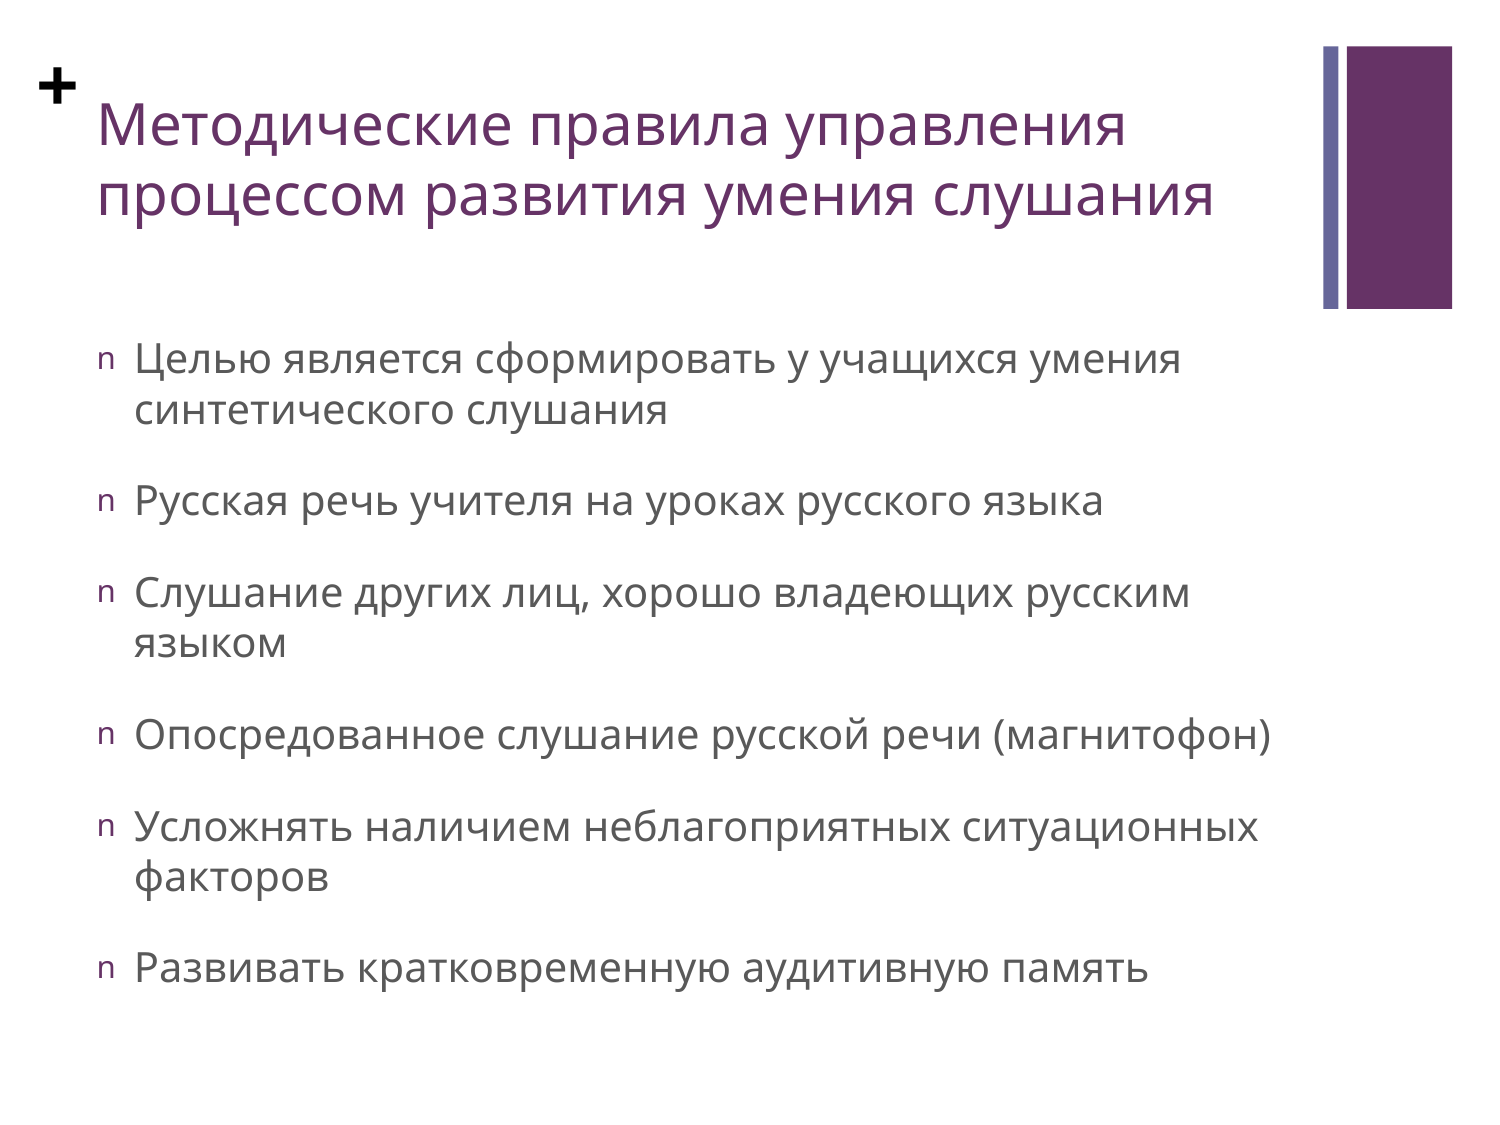

# Методические правила управления процессом развития умения слушания
Целью является сформировать у учащихся умения синтетического слушания
Русская речь учителя на уроках русского языка
Слушание других лиц, хорошо владеющих русским языком
Опосредованное слушание русской речи (магнитофон)
Усложнять наличием неблагоприятных ситуационных факторов
Развивать кратковременную аудитивную память